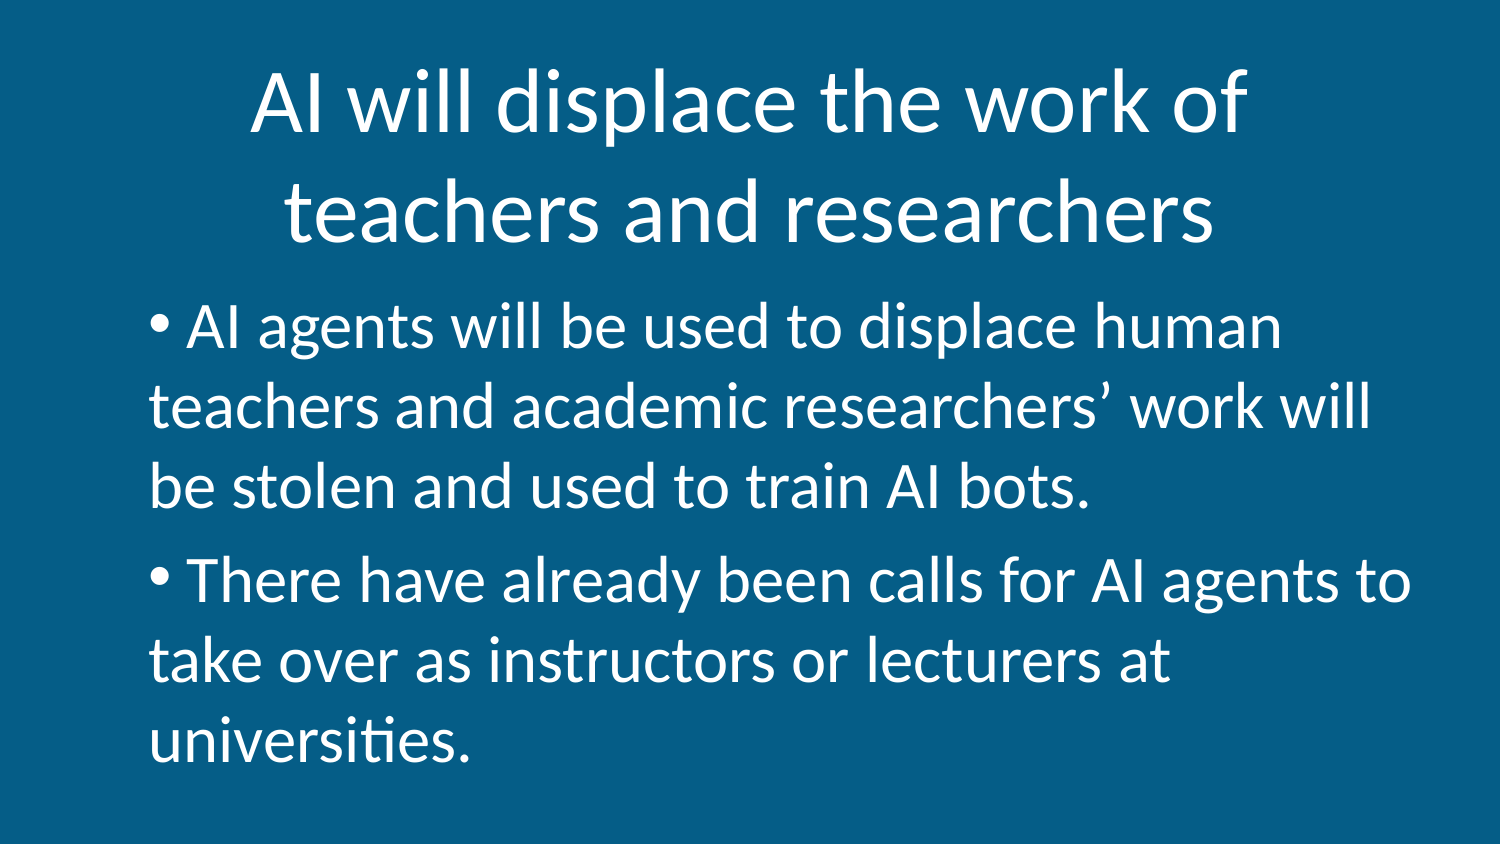

# AI will displace the work of teachers and researchers
 AI agents will be used to displace human teachers and academic researchers’ work will be stolen and used to train AI bots.
 There have already been calls for AI agents to take over as instructors or lecturers at universities.